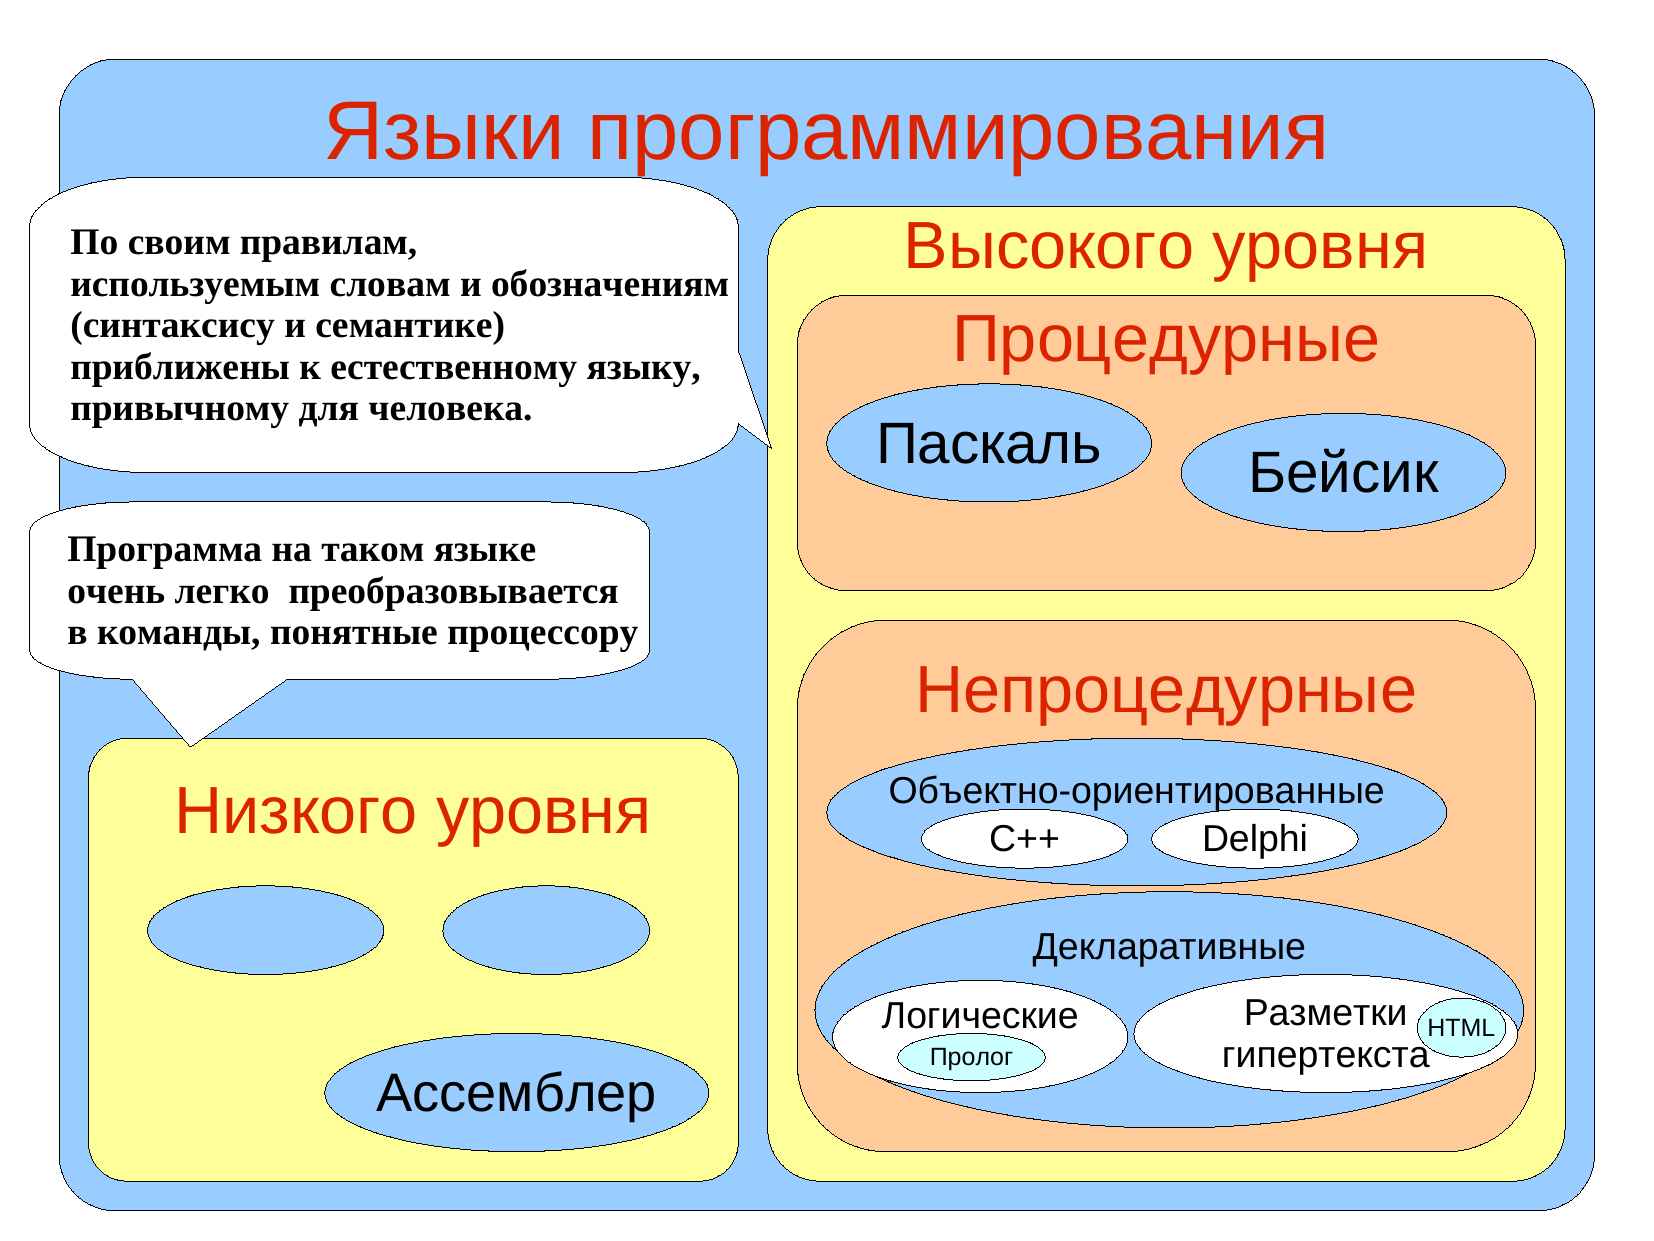

Языки программирования
По своим правилам,
используемым словам и обозначениям
(синтаксису и семантике)
приближены к естественному языку,
привычному для человека.
Высокого уровня
Процедурные
Паскаль
Бейсик
Программа на таком языке
очень легко преобразовывается
в команды, понятные процессору
Непроцедурные
Низкого уровня
Объектно-ориентированные
С++
Delphi
Декларативные
Разметки
гипертекста
Логические
HTML
Ассемблер
Пролог